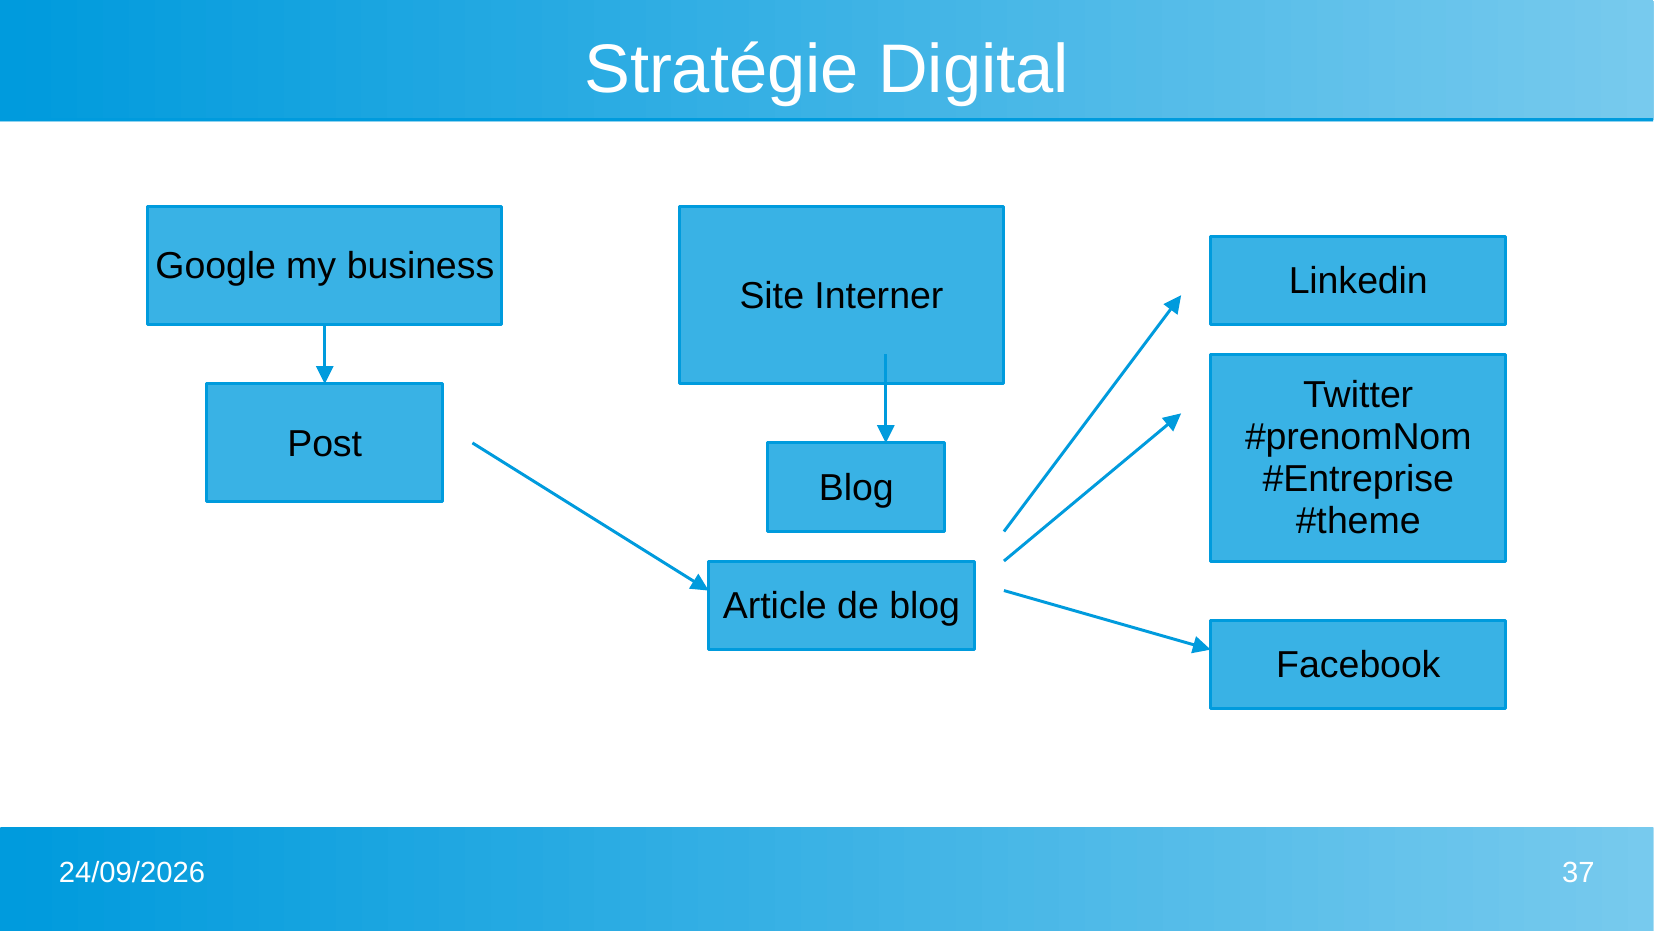

# Stratégie Digital
Google my business
Site Interner
Linkedin
Twitter
#prenomNom
#Entreprise
#theme
Post
Blog
Article de blog
Facebook
37